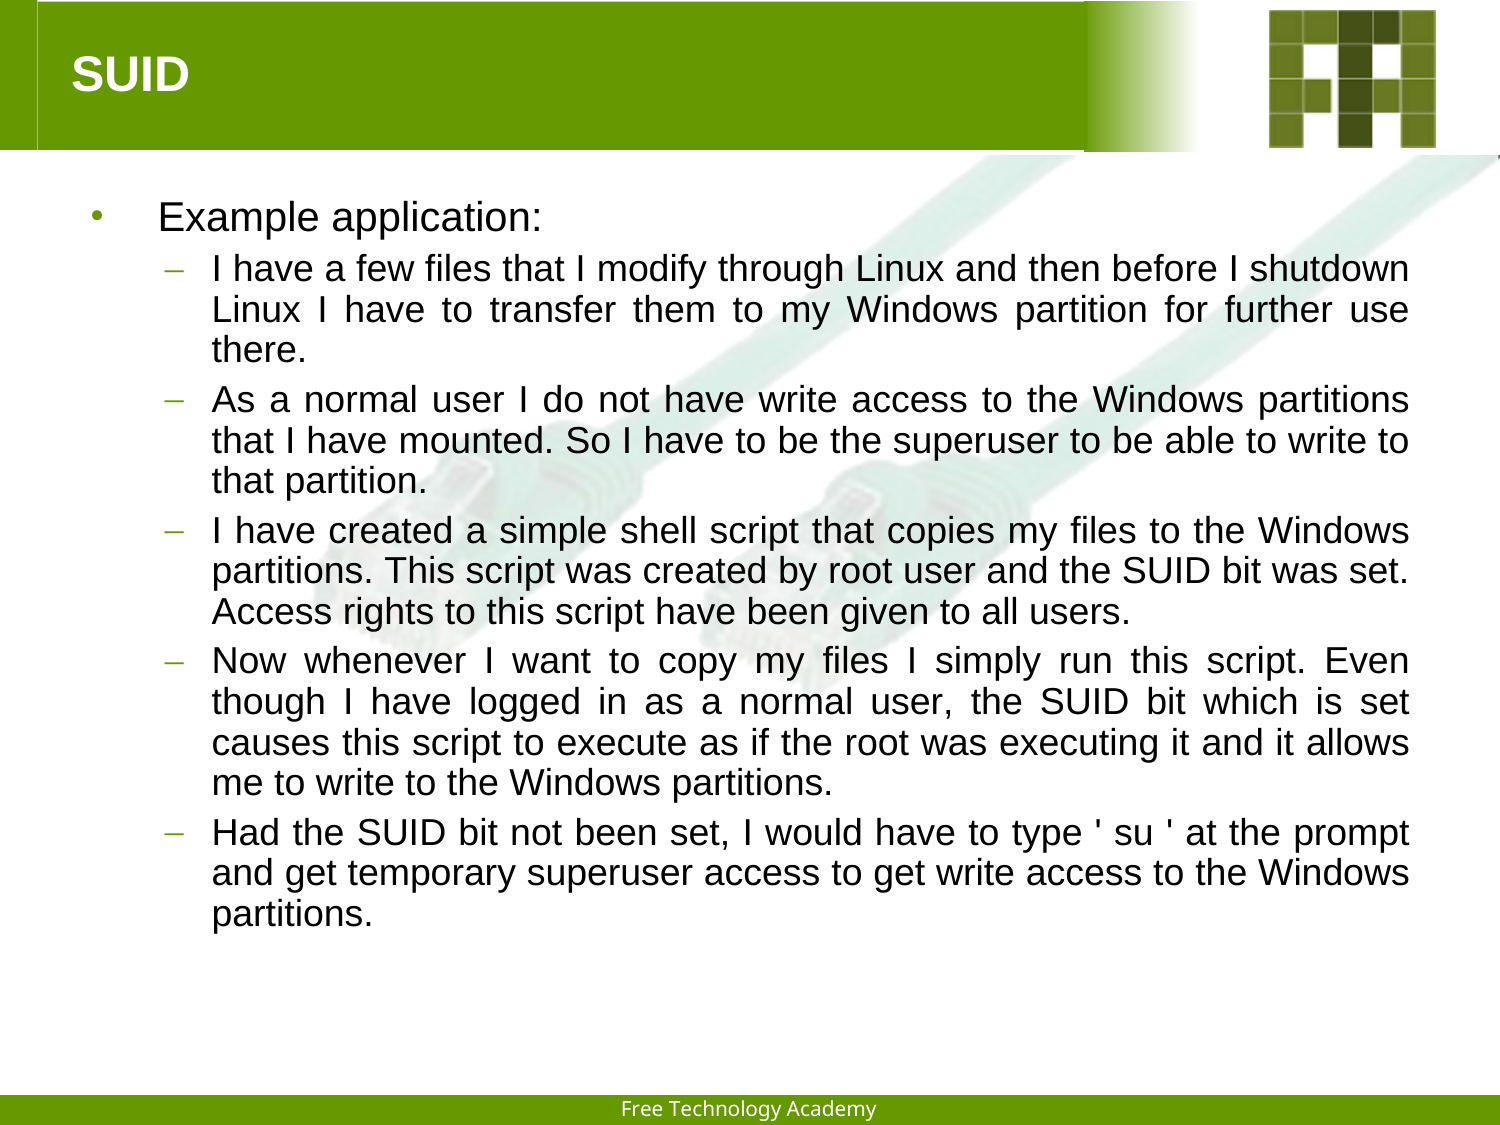

# SUID
 Example application:
I have a few files that I modify through Linux and then before I shutdown Linux I have to transfer them to my Windows partition for further use there.
As a normal user I do not have write access to the Windows partitions that I have mounted. So I have to be the superuser to be able to write to that partition.
I have created a simple shell script that copies my files to the Windows partitions. This script was created by root user and the SUID bit was set. Access rights to this script have been given to all users.
Now whenever I want to copy my files I simply run this script. Even though I have logged in as a normal user, the SUID bit which is set causes this script to execute as if the root was executing it and it allows me to write to the Windows partitions.
Had the SUID bit not been set, I would have to type ' su ' at the prompt and get temporary superuser access to get write access to the Windows partitions.